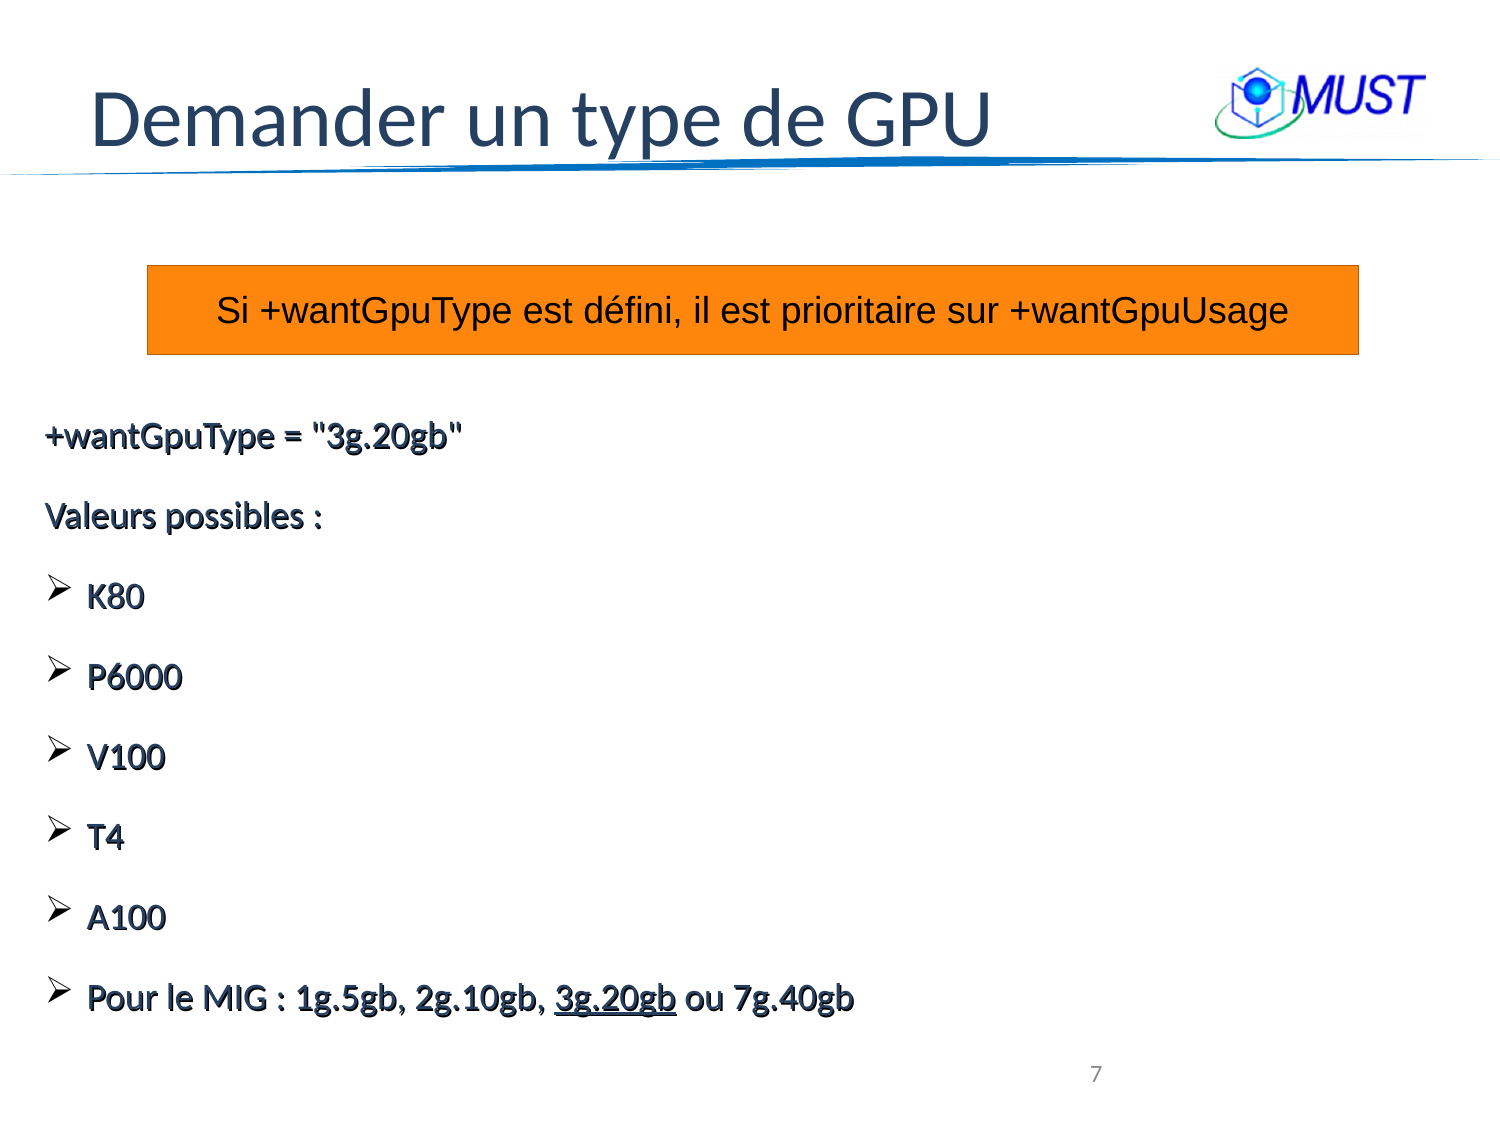

# Demander un type de GPU
Si +wantGpuType est défini, il est prioritaire sur +wantGpuUsage
+wantGpuType = "3g.20gb"
Valeurs possibles :
K80
P6000
V100
T4
A100
Pour le MIG : 1g.5gb, 2g.10gb, 3g.20gb ou 7g.40gb